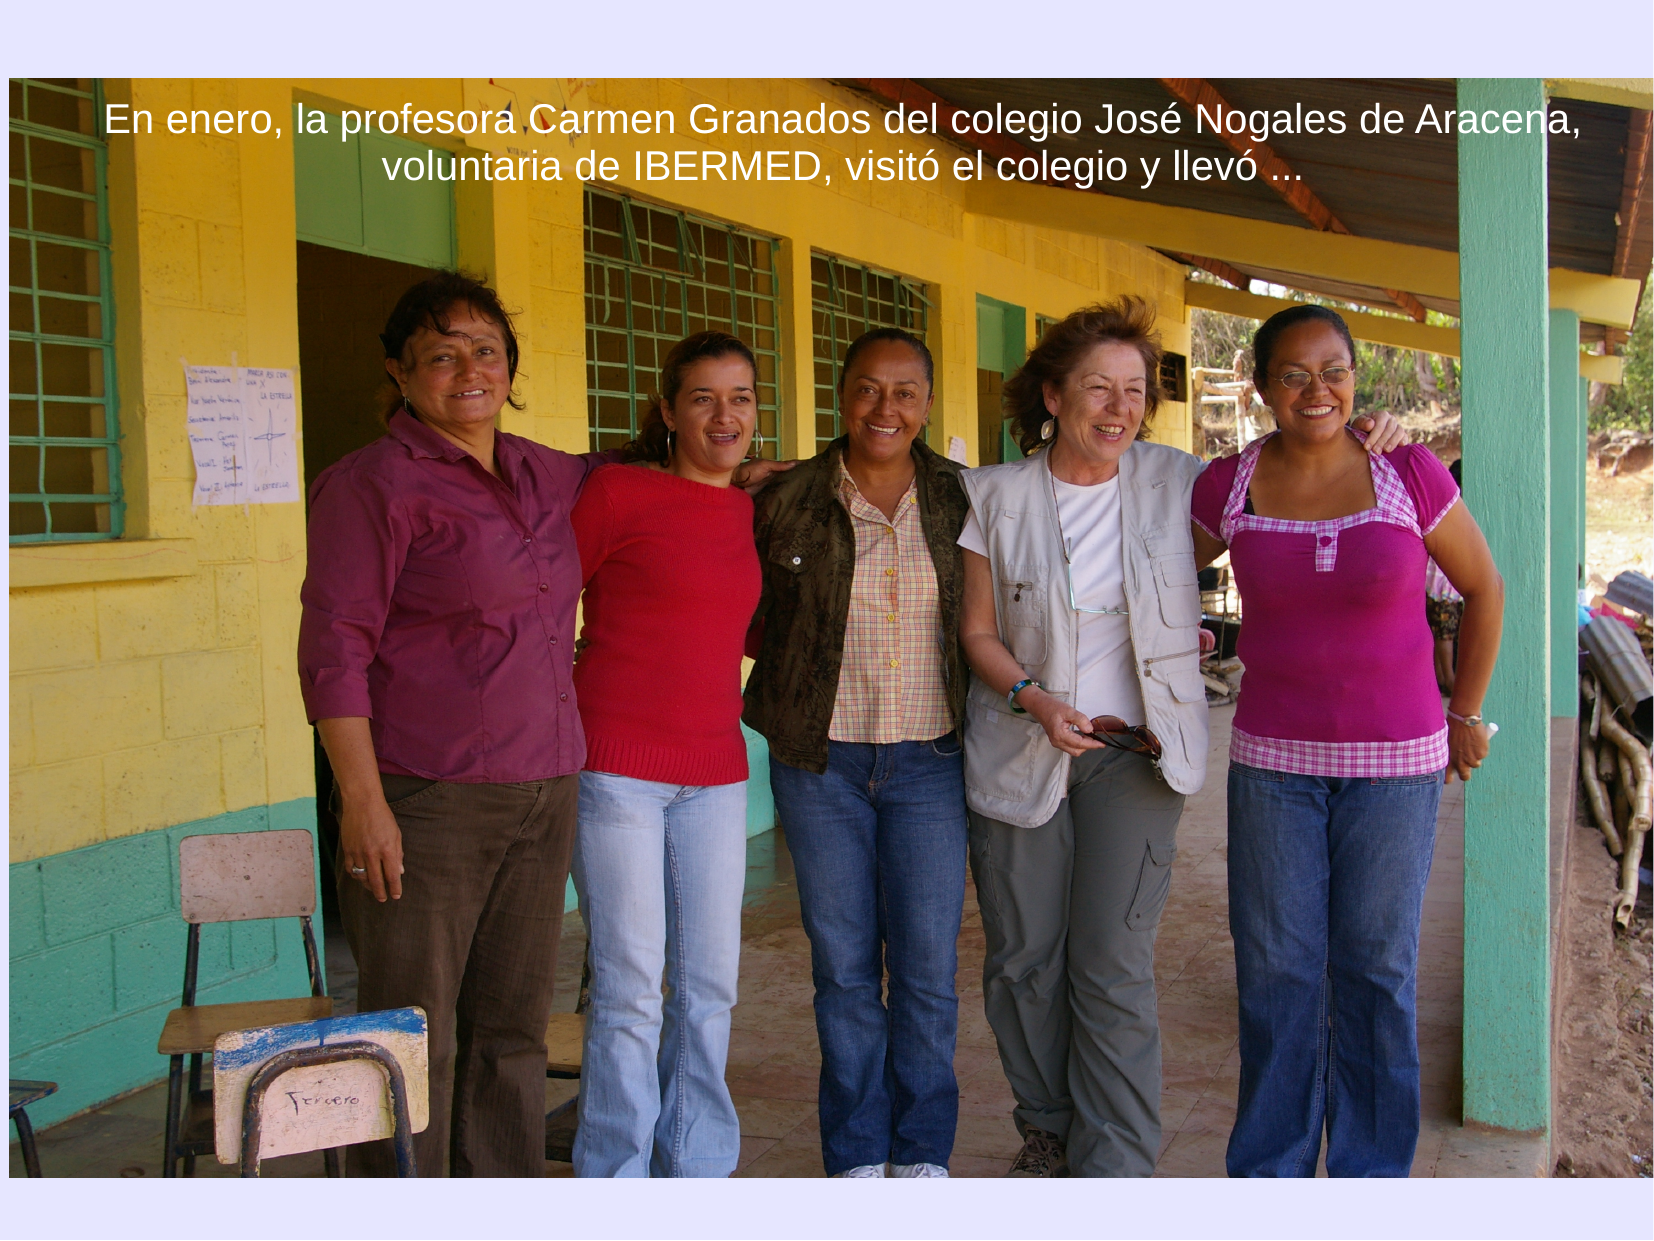

En enero, la profesora Carmen Granados del colegio José Nogales de Aracena, voluntaria de IBERMED, visitó el colegio y llevó ...